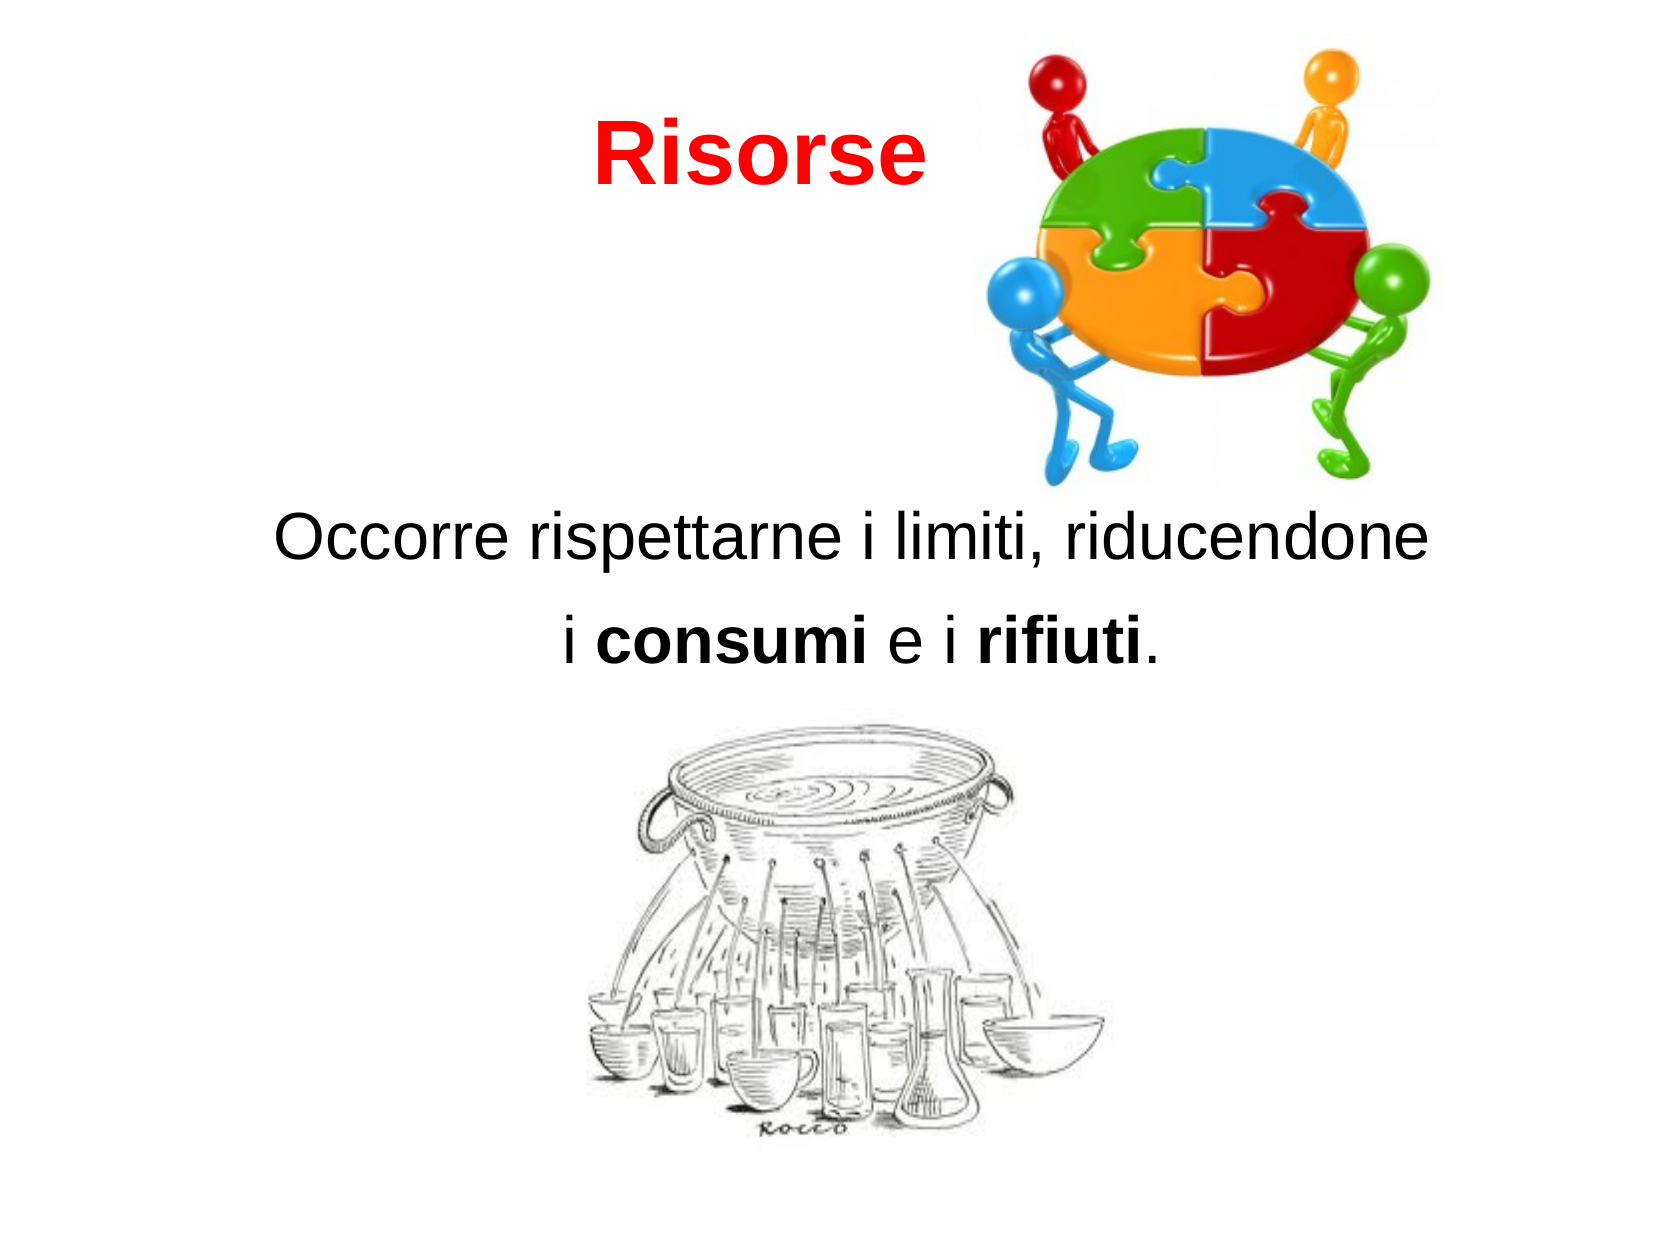

# Risorse
Occorre rispettarne i limiti, riducendone
i consumi e i rifiuti.